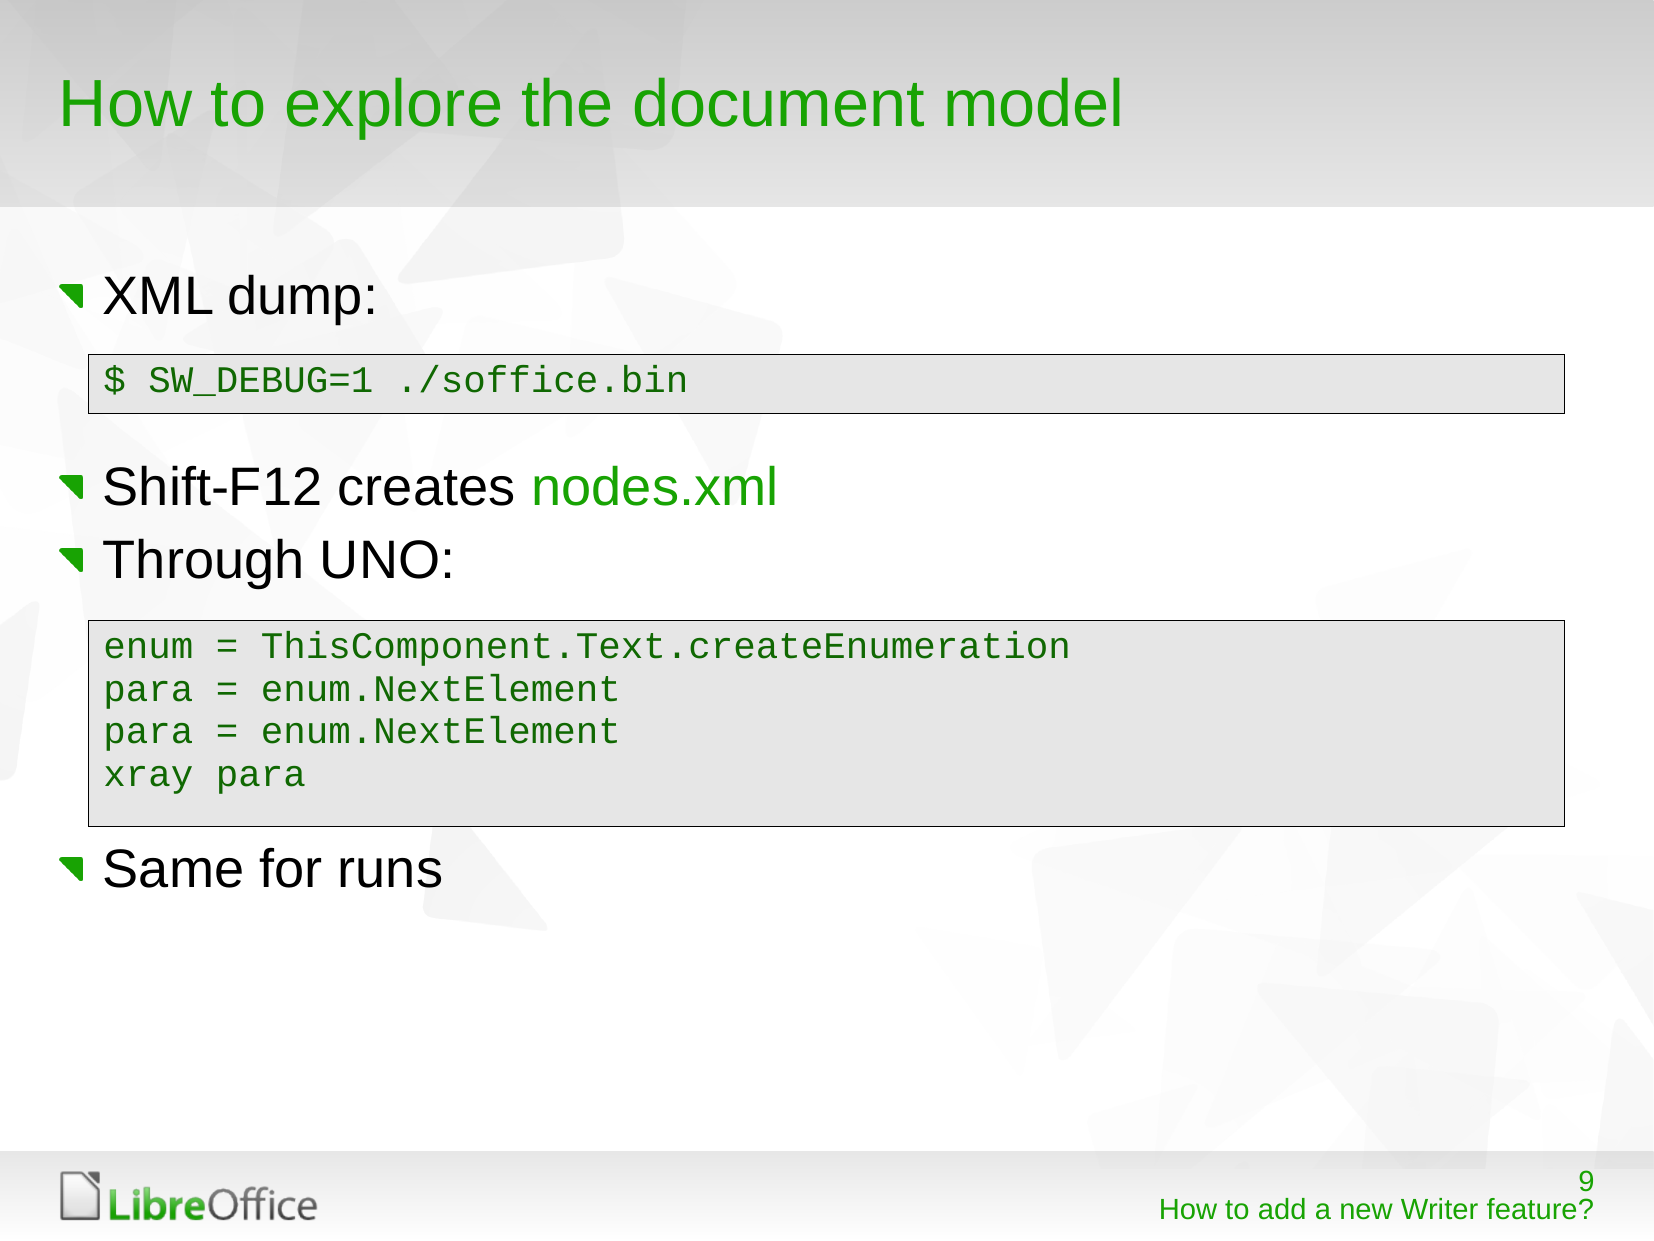

# How to explore the document model
XML dump:
Shift-F12 creates nodes.xml
Through UNO:
Same for runs
$ SW_DEBUG=1 ./soffice.bin
enum = ThisComponent.Text.createEnumeration
para = enum.NextElement
para = enum.NextElement
xray para
9
How to add a new Writer feature?